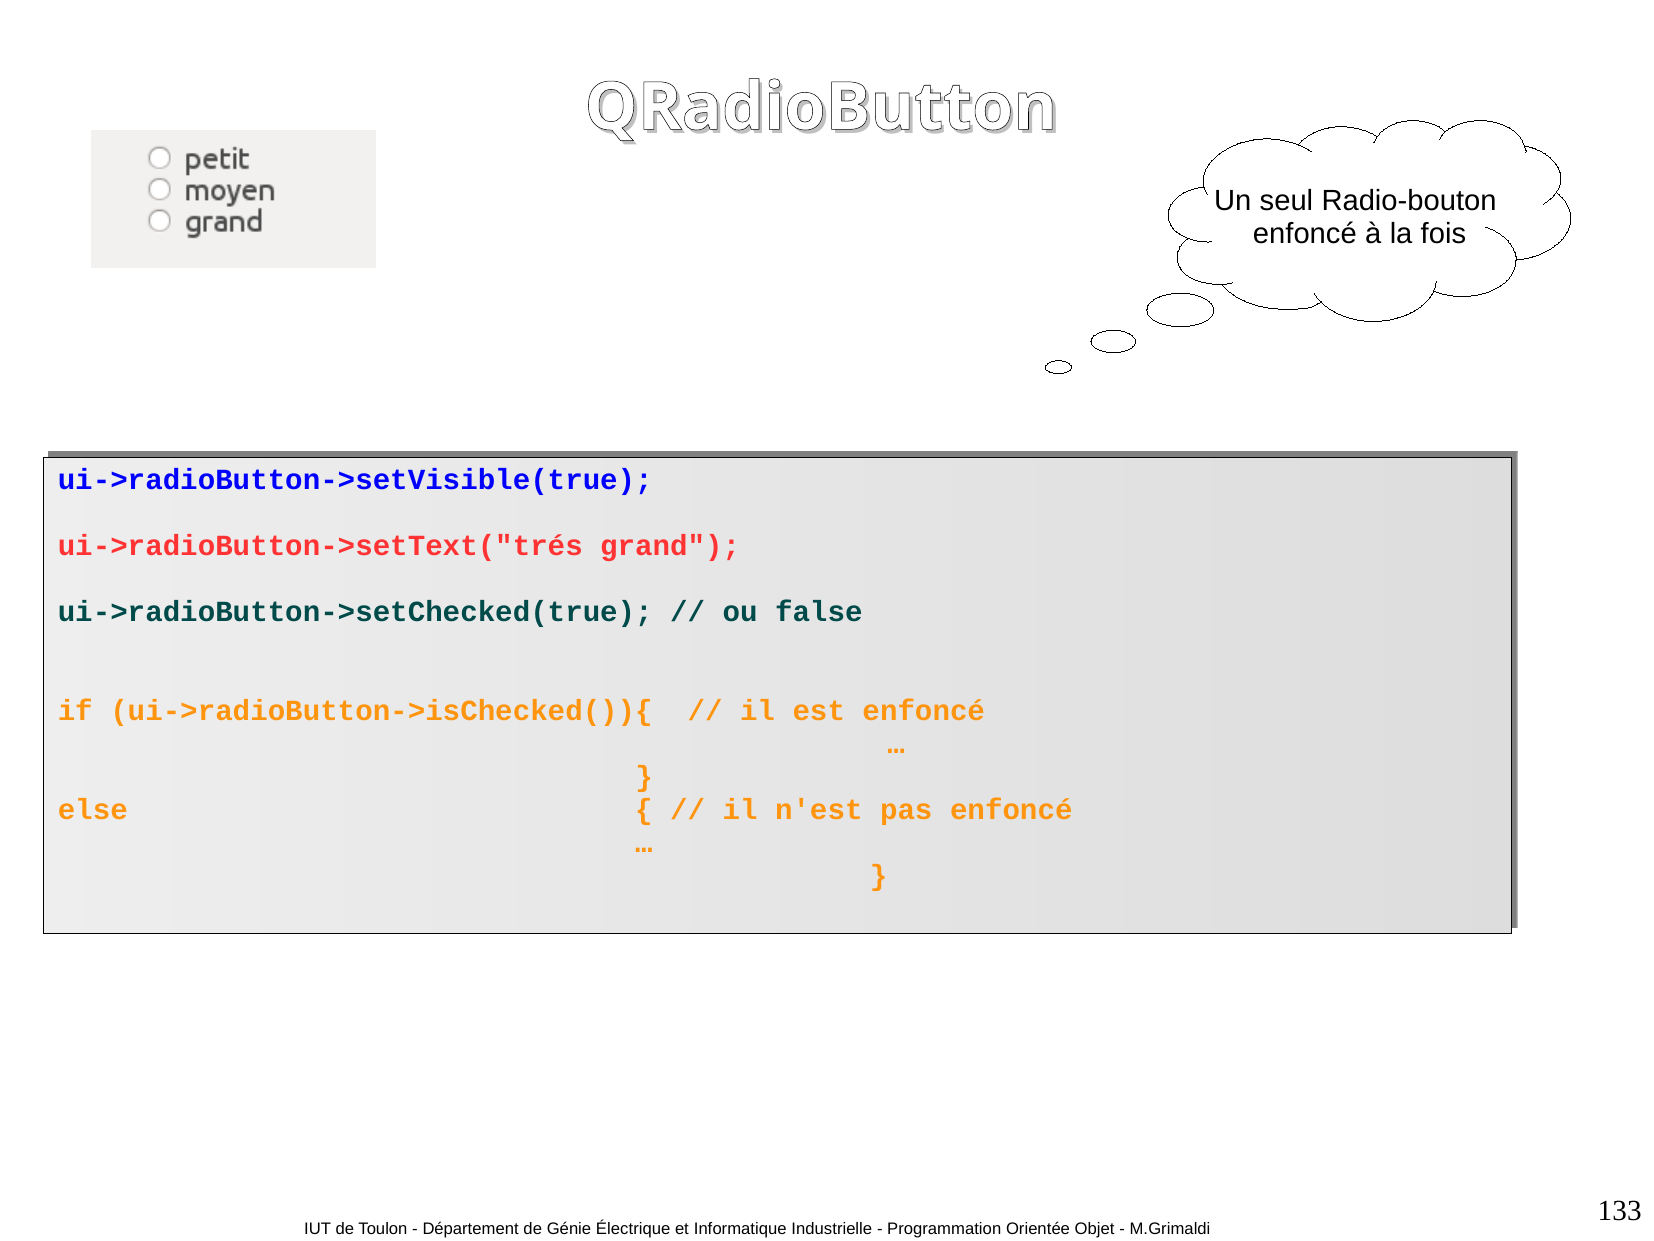

# QRadioButton
Un seul Radio-bouton
 enfoncé à la fois
ui->radioButton->setVisible(true);
ui->radioButton->setText("trés grand");
ui->radioButton->setChecked(true); // ou false
if (ui->radioButton->isChecked()){ // il est enfoncé
											 …
 }
else { // il n'est pas enfoncé
 …
											}